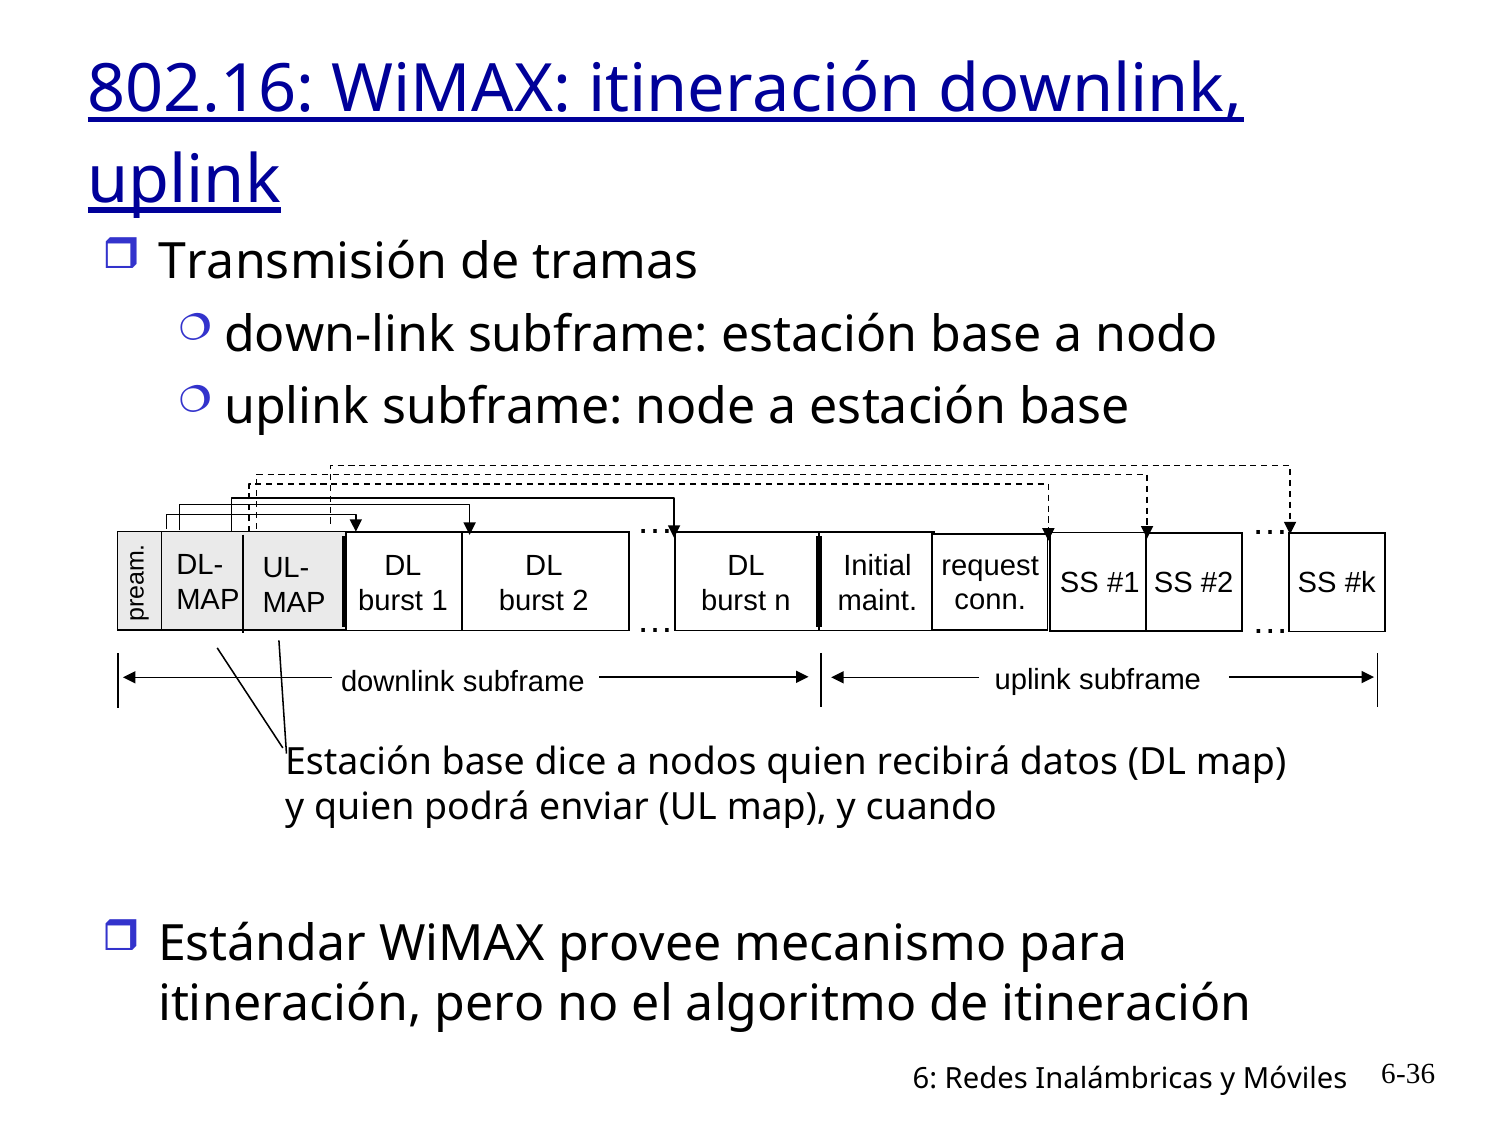

802.16: WiMAX: itineración downlink, uplink
# Transmisión de tramas
down-link subframe: estación base a nodo
uplink subframe: node a estación base
…
…
DL
burst 1
DL
burst 2
DL
burst n
SS #1
SS #2
SS #k
DL-
MAP
request
conn.
Initial
maint.
UL-
MAP
pream.
…
…
uplink subframe
downlink subframe
Estación base dice a nodos quien recibirá datos (DL map)
y quien podrá enviar (UL map), y cuando
Estándar WiMAX provee mecanismo para itineración, pero no el algoritmo de itineración
36